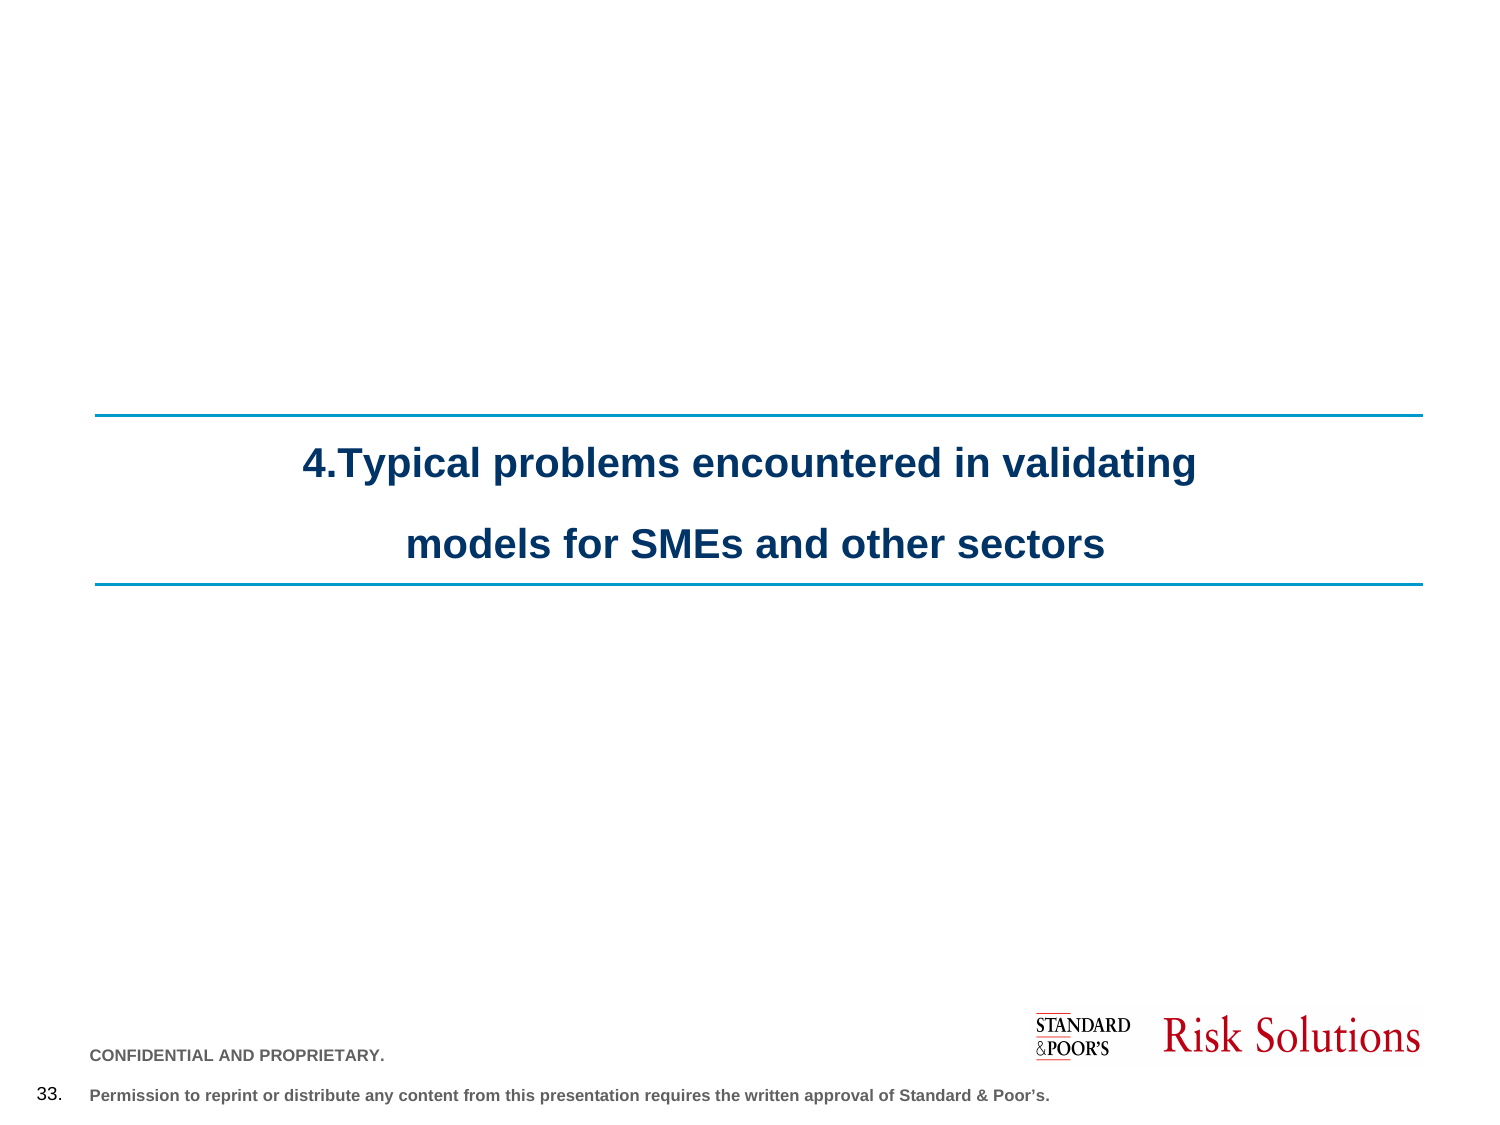

4.Typical problems encountered in validating
 models for SMEs and other sectors